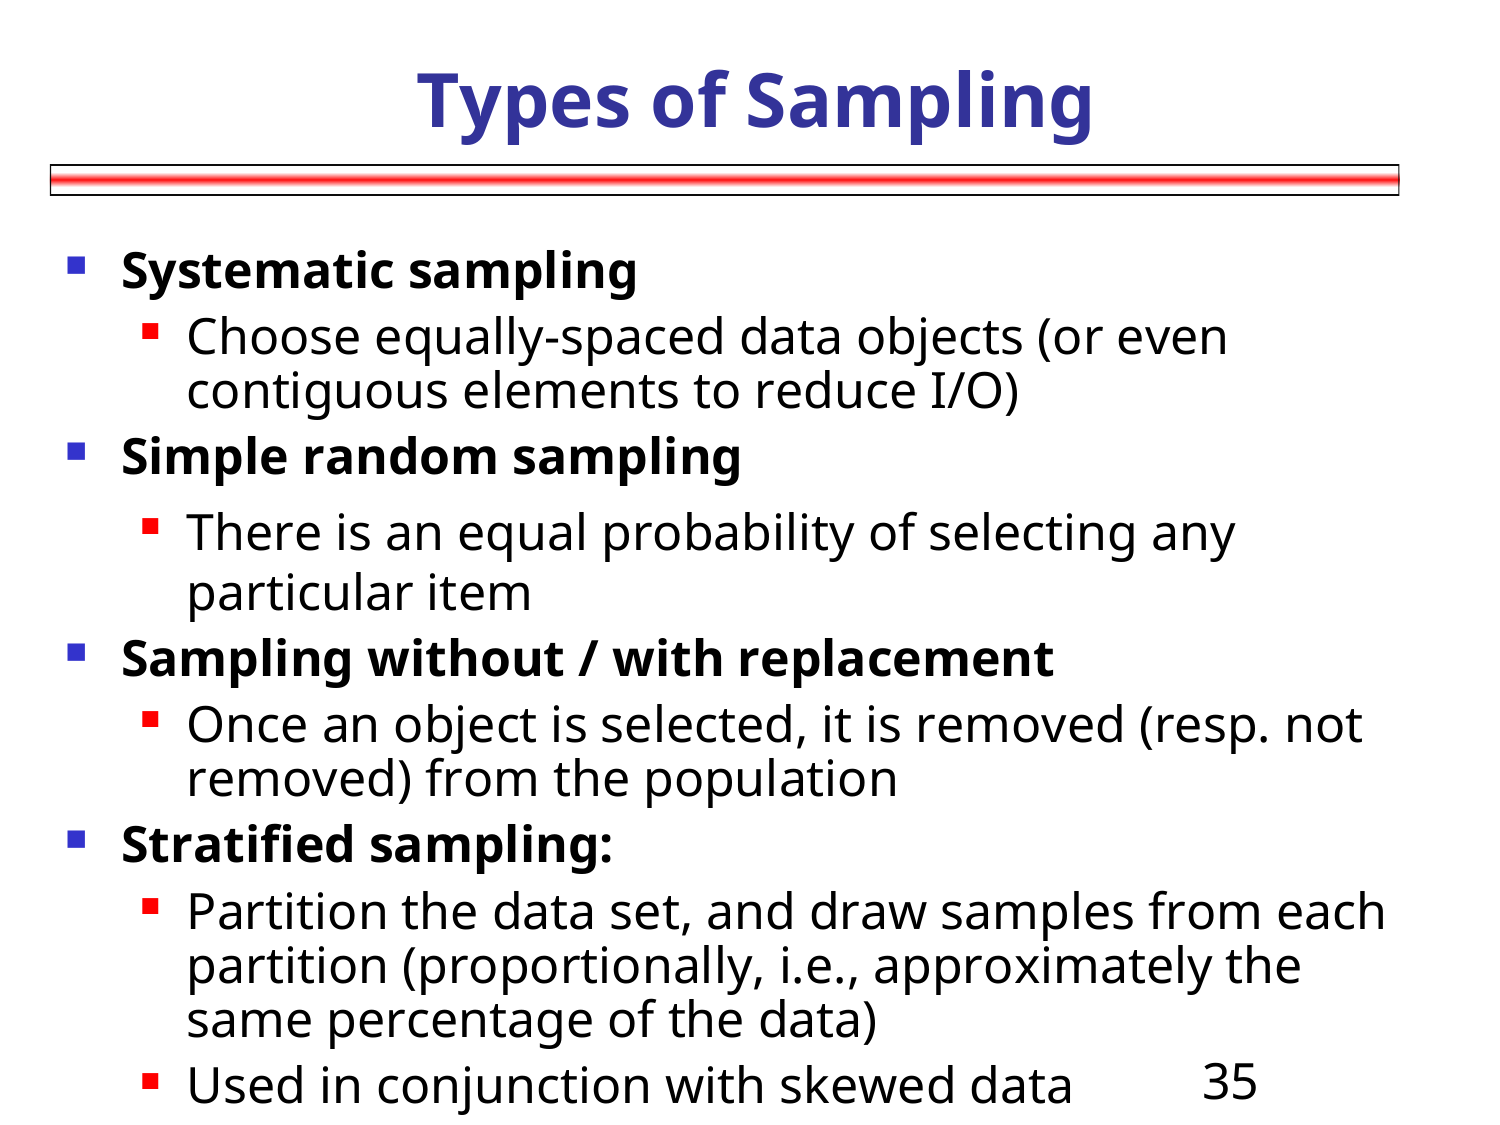

# Types of Sampling
Systematic sampling
Choose equally-spaced data objects (or even contiguous elements to reduce I/O)
Simple random sampling
There is an equal probability of selecting any particular item
Sampling without / with replacement
Once an object is selected, it is removed (resp. not removed) from the population
Stratified sampling:
Partition the data set, and draw samples from each partition (proportionally, i.e., approximately the same percentage of the data)
Used in conjunction with skewed data